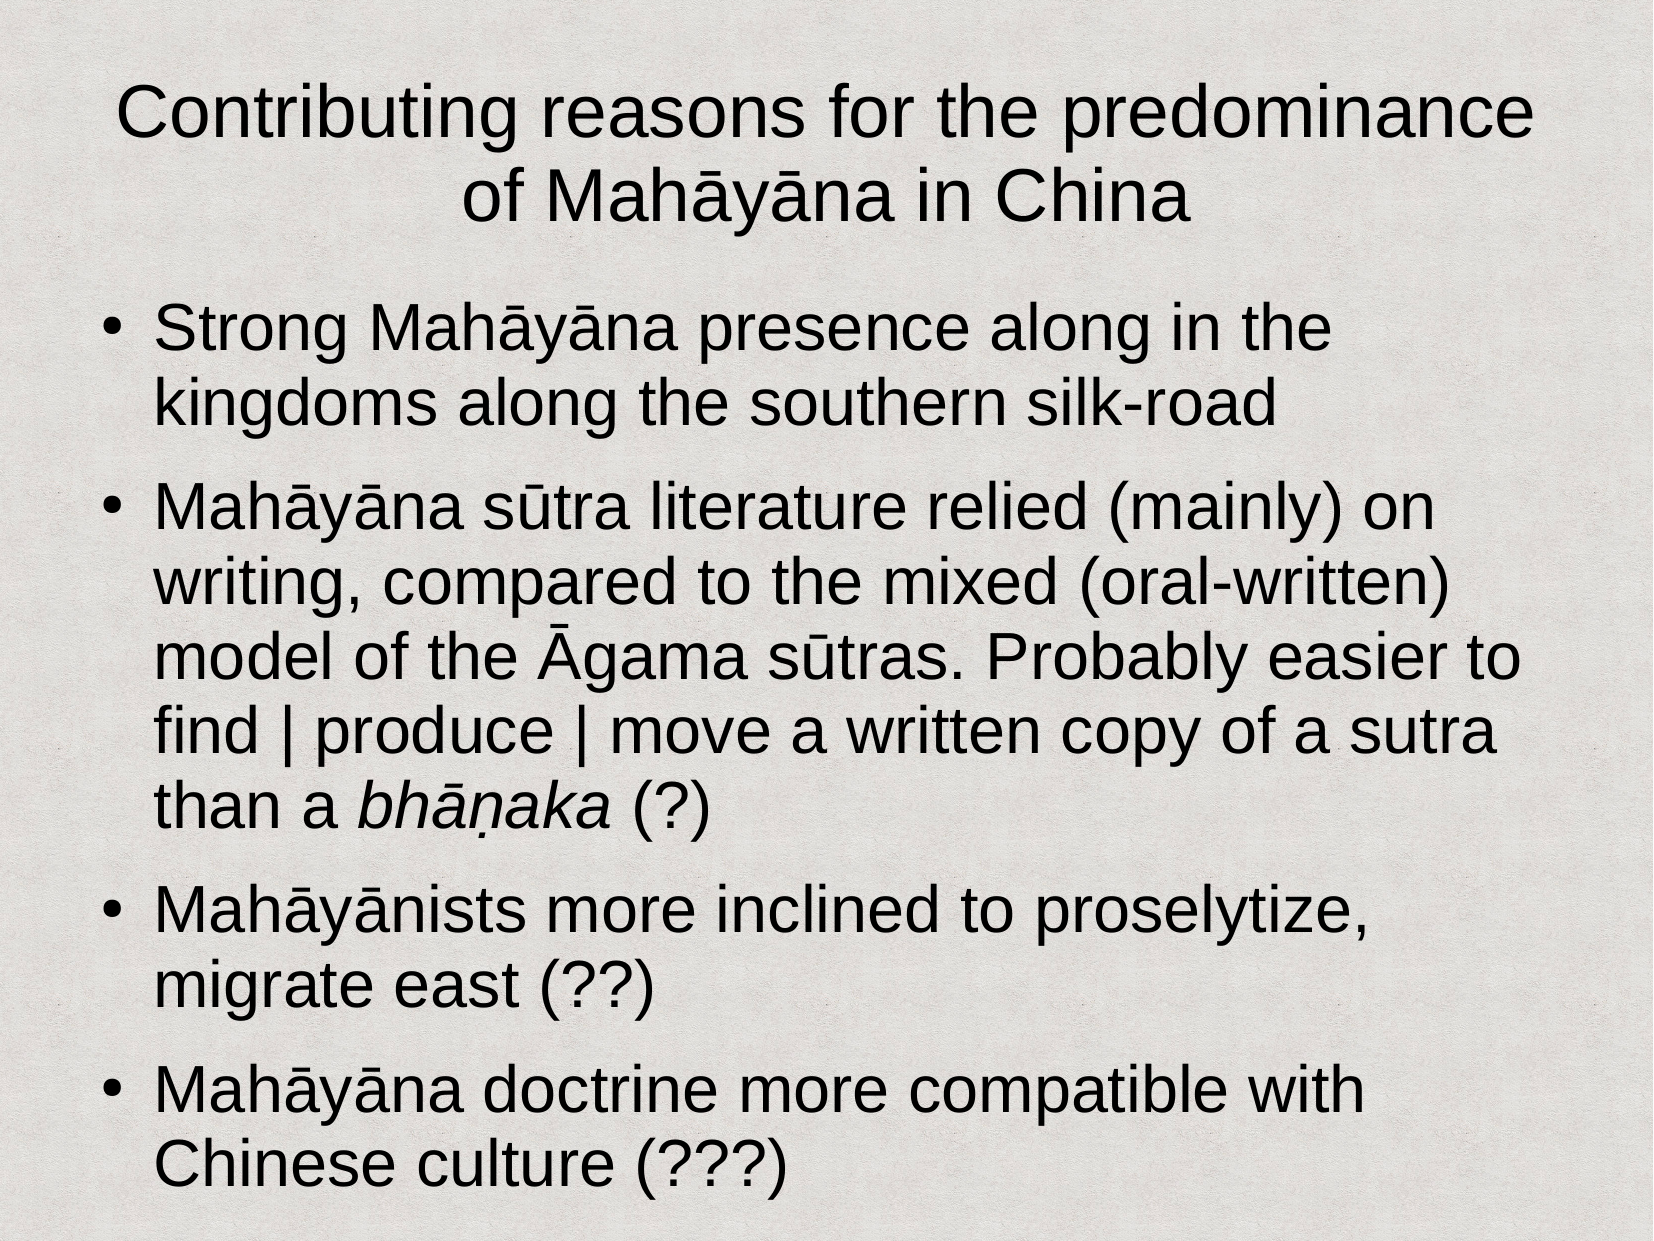

# Contributing reasons for the predominance of Mahāyāna in China
Strong Mahāyāna presence along in the kingdoms along the southern silk-road
Mahāyāna sūtra literature relied (mainly) on writing, compared to the mixed (oral-written) model of the Āgama sūtras. Probably easier to find | produce | move a written copy of a sutra than a bhāṇaka (?)
Mahāyānists more inclined to proselytize, migrate east (??)
Mahāyāna doctrine more compatible with Chinese culture (???)